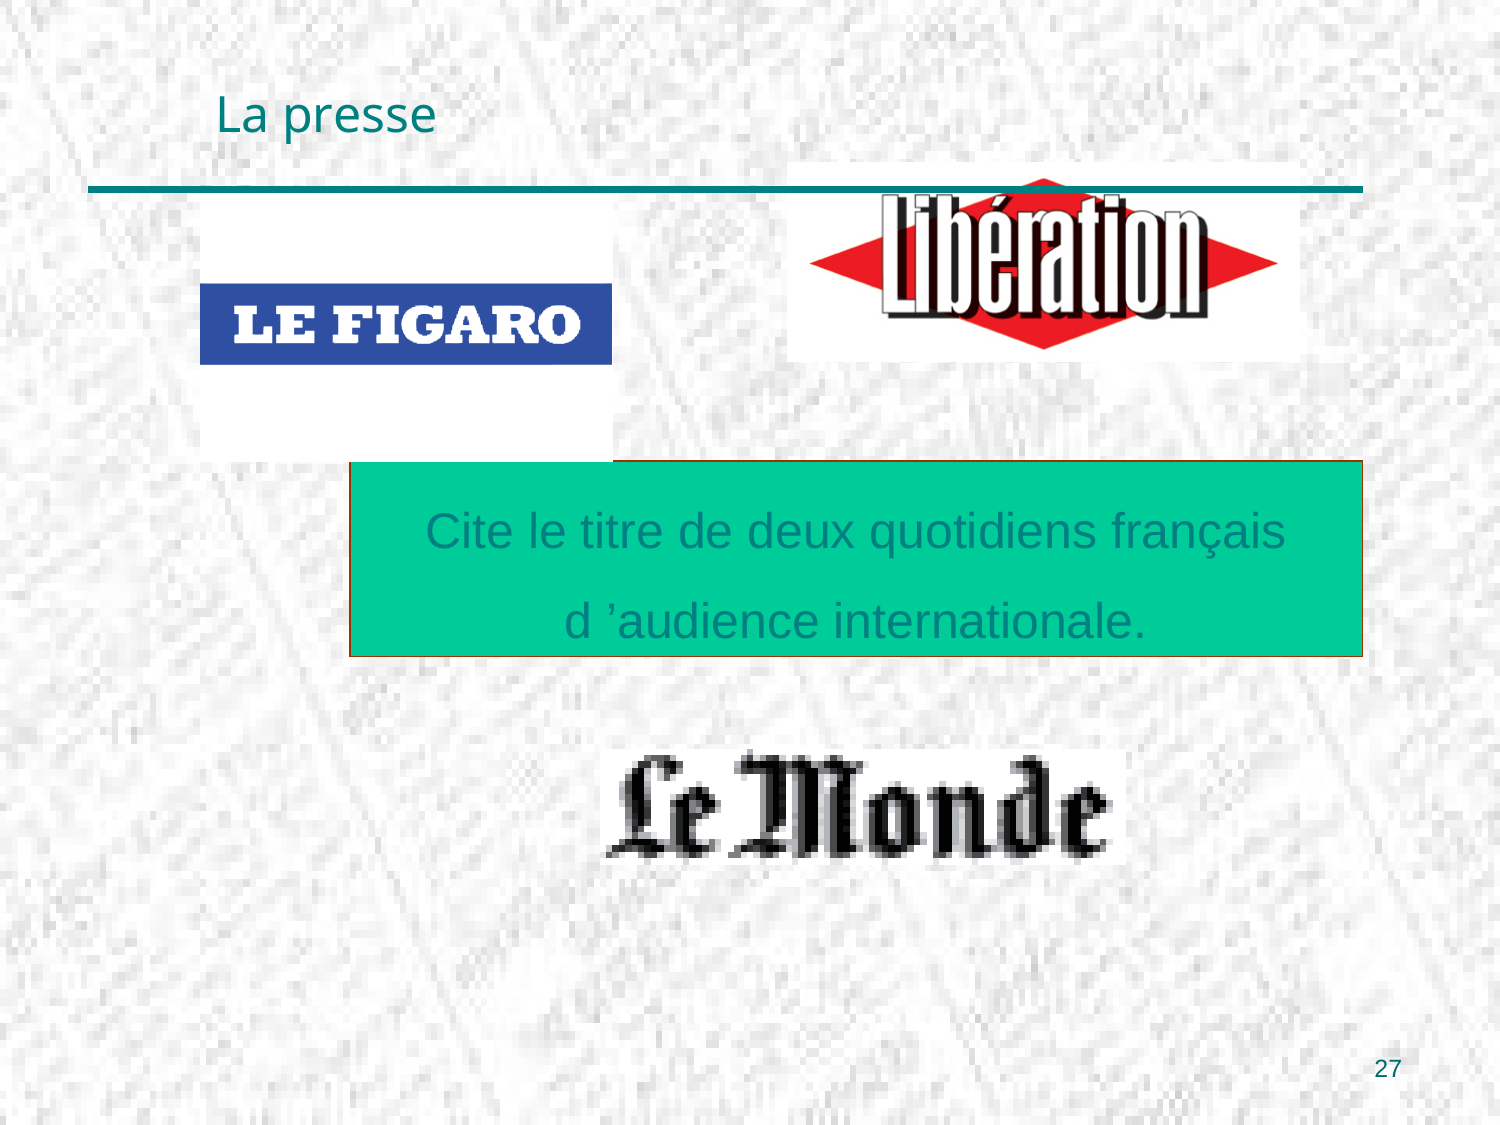

La presse
Cite le titre de deux quotidiens français d ’audience internationale.
27